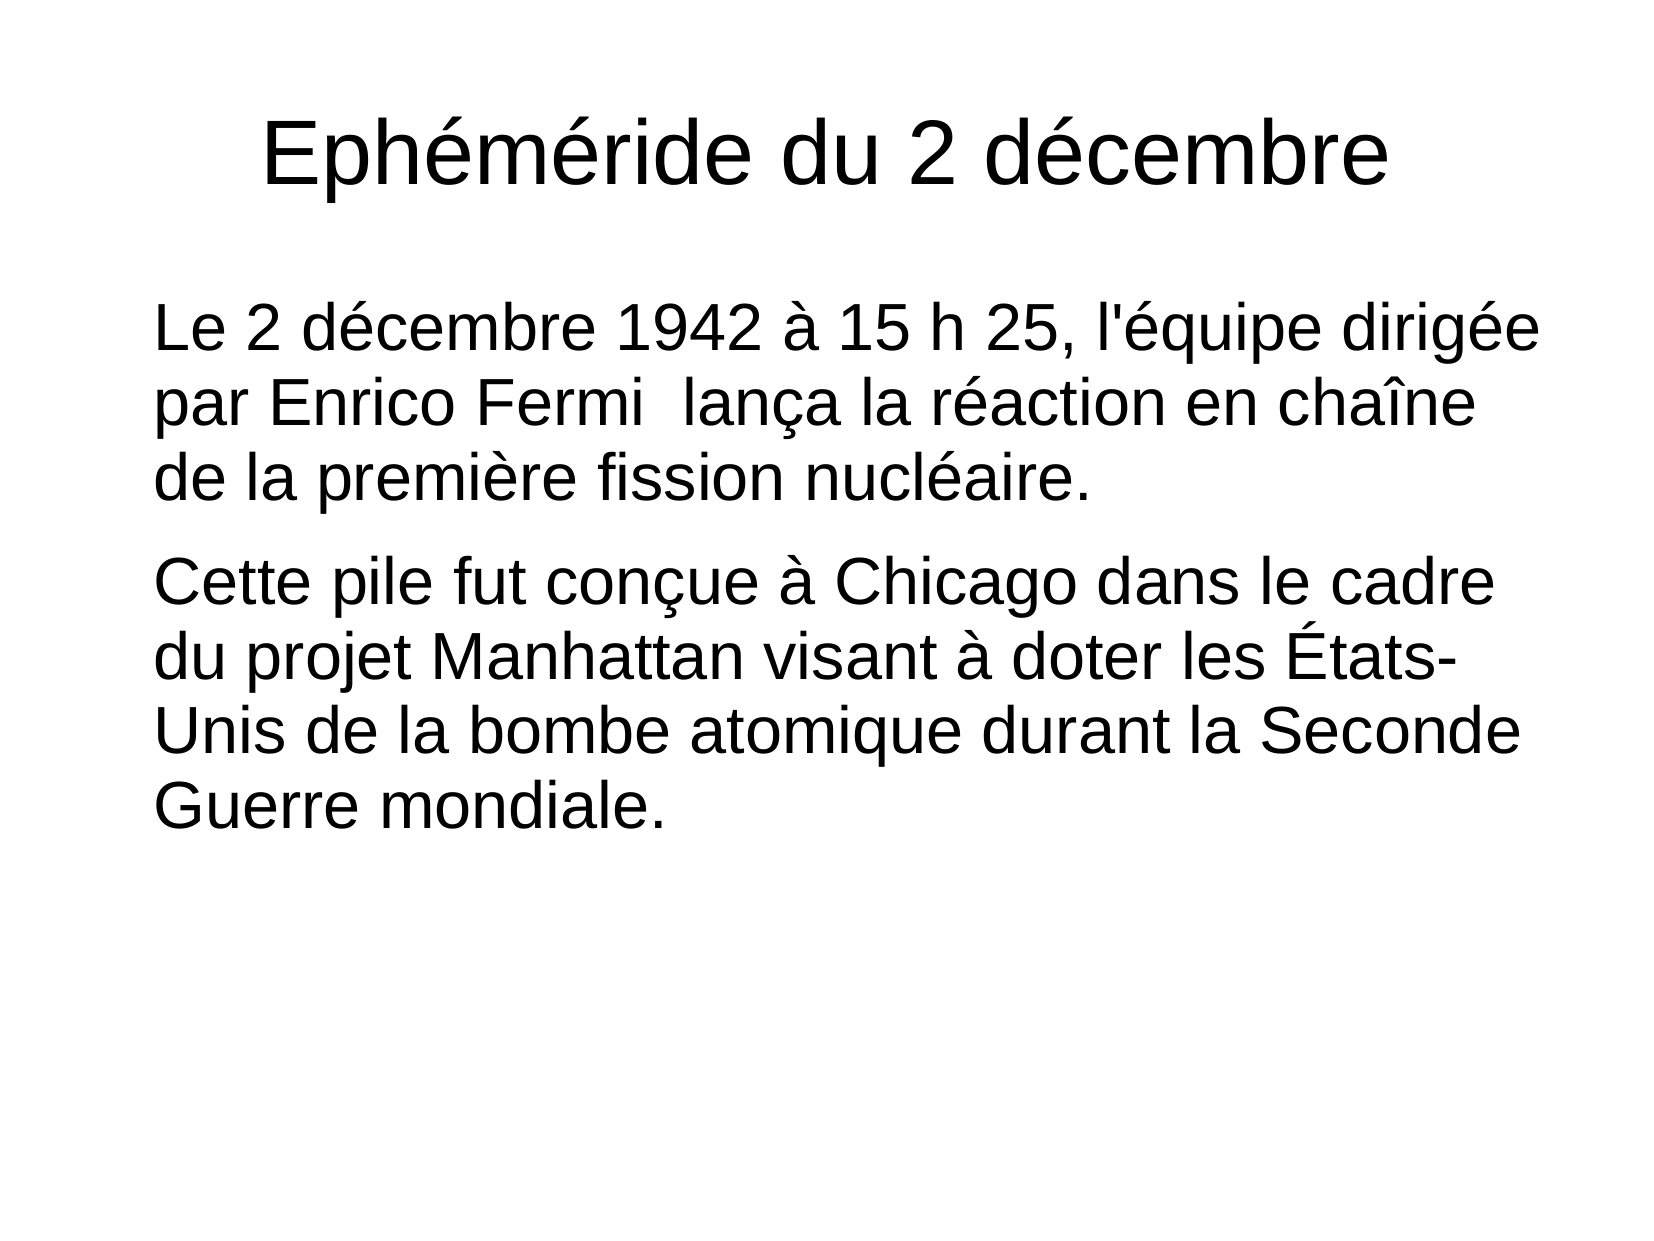

# Ephéméride du 2 décembre
Le 2 décembre 1942 à 15 h 25, l'équipe dirigée par Enrico Fermi lança la réaction en chaîne de la première fission nucléaire.
Cette pile fut conçue à Chicago dans le cadre du projet Manhattan visant à doter les États-Unis de la bombe atomique durant la Seconde Guerre mondiale.